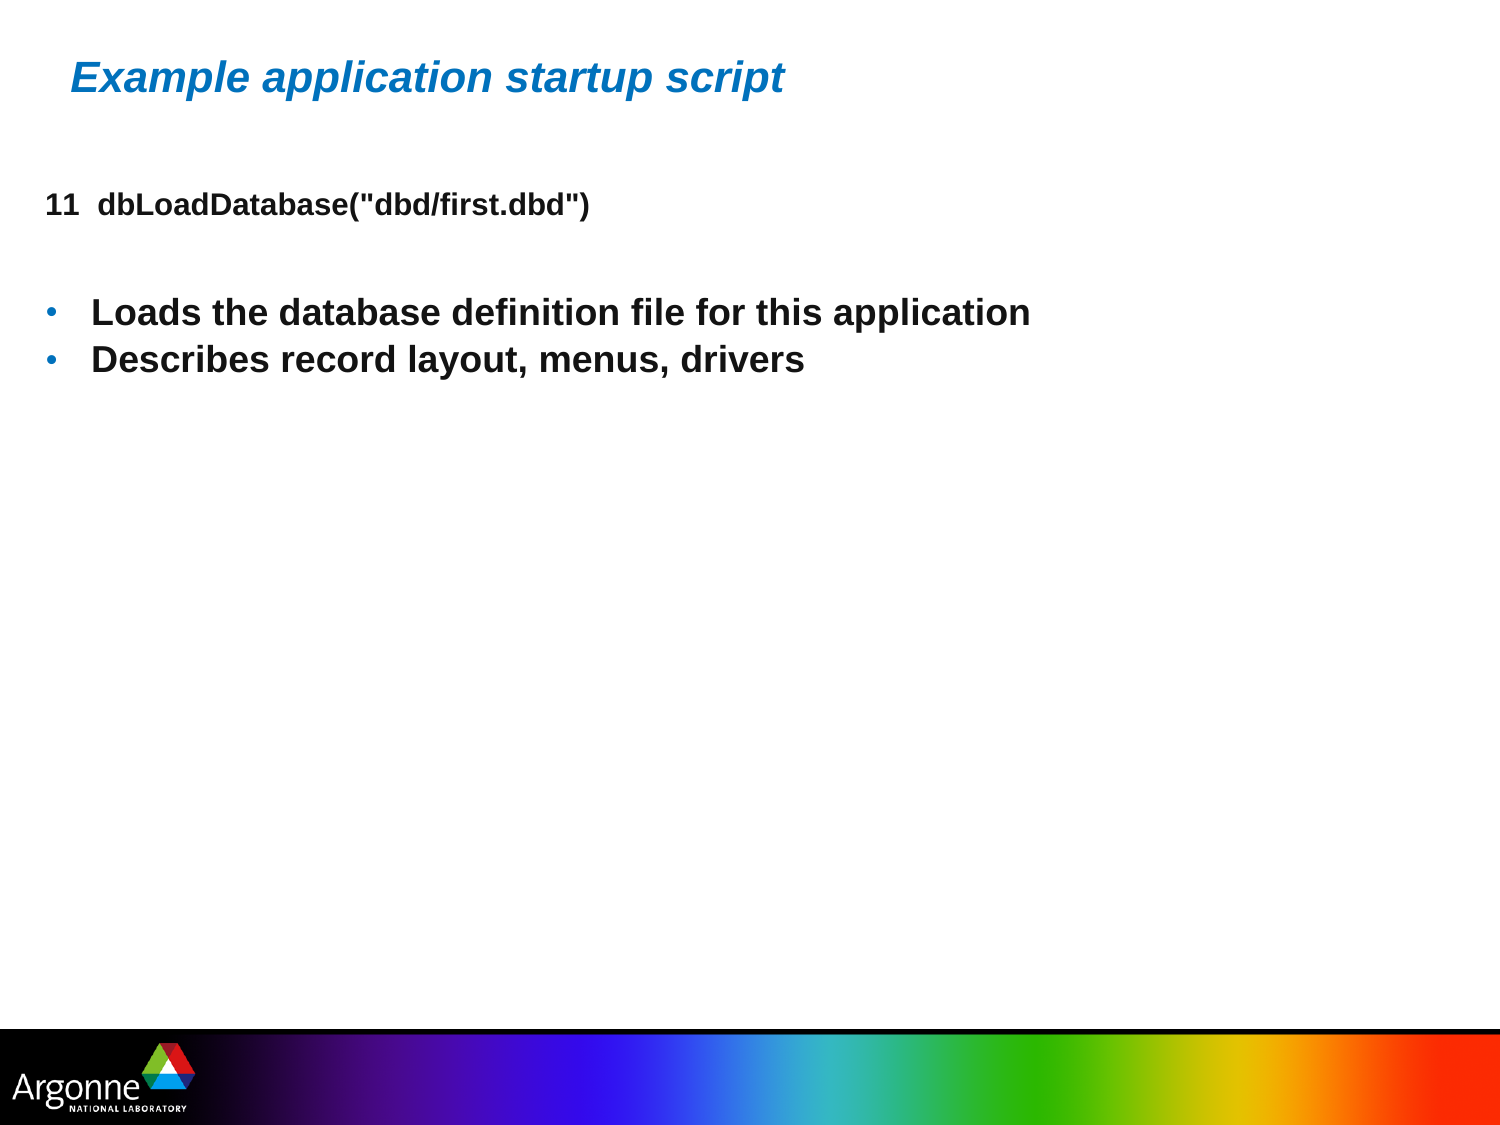

# Example application startup script
11 dbLoadDatabase("dbd/first.dbd")
Loads the database definition file for this application
Describes record layout, menus, drivers